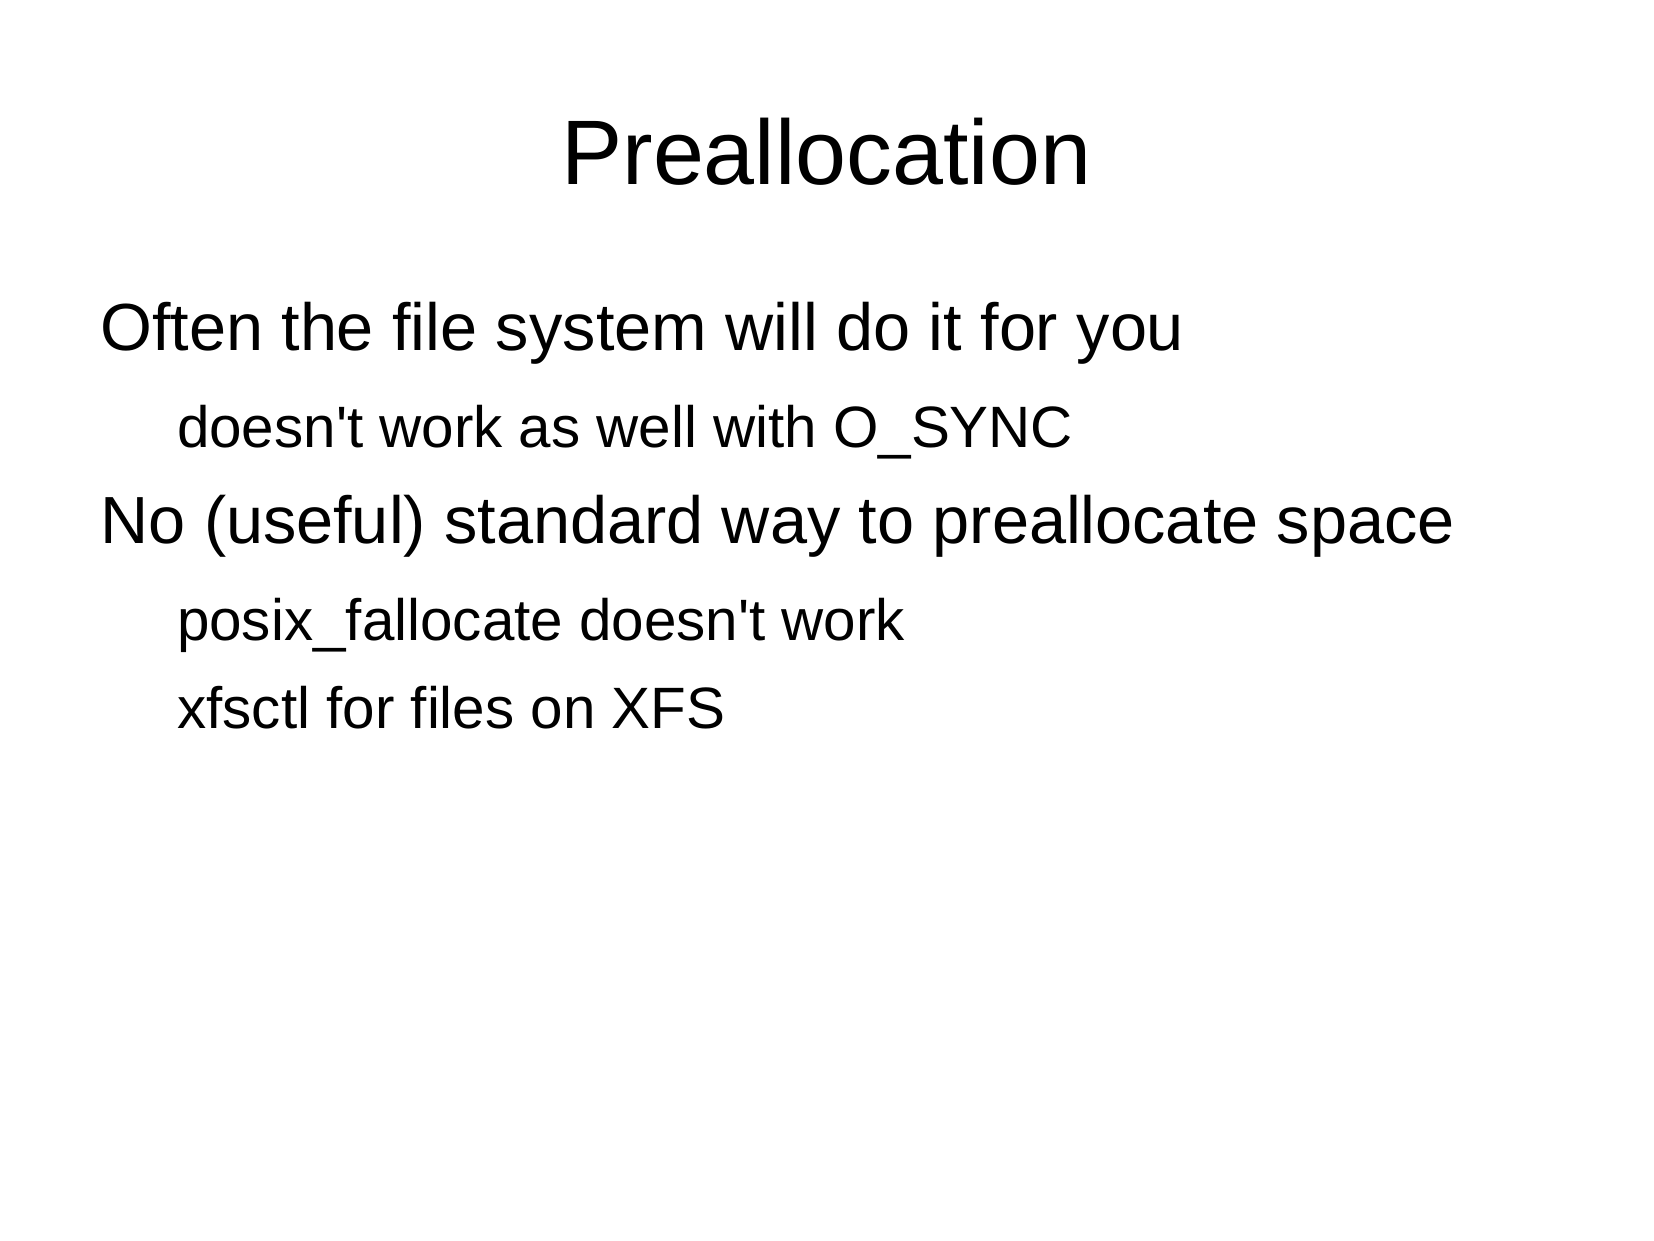

# Preallocation
Often the file system will do it for you
doesn't work as well with O_SYNC
No (useful) standard way to preallocate space
posix_fallocate doesn't work
xfsctl for files on XFS